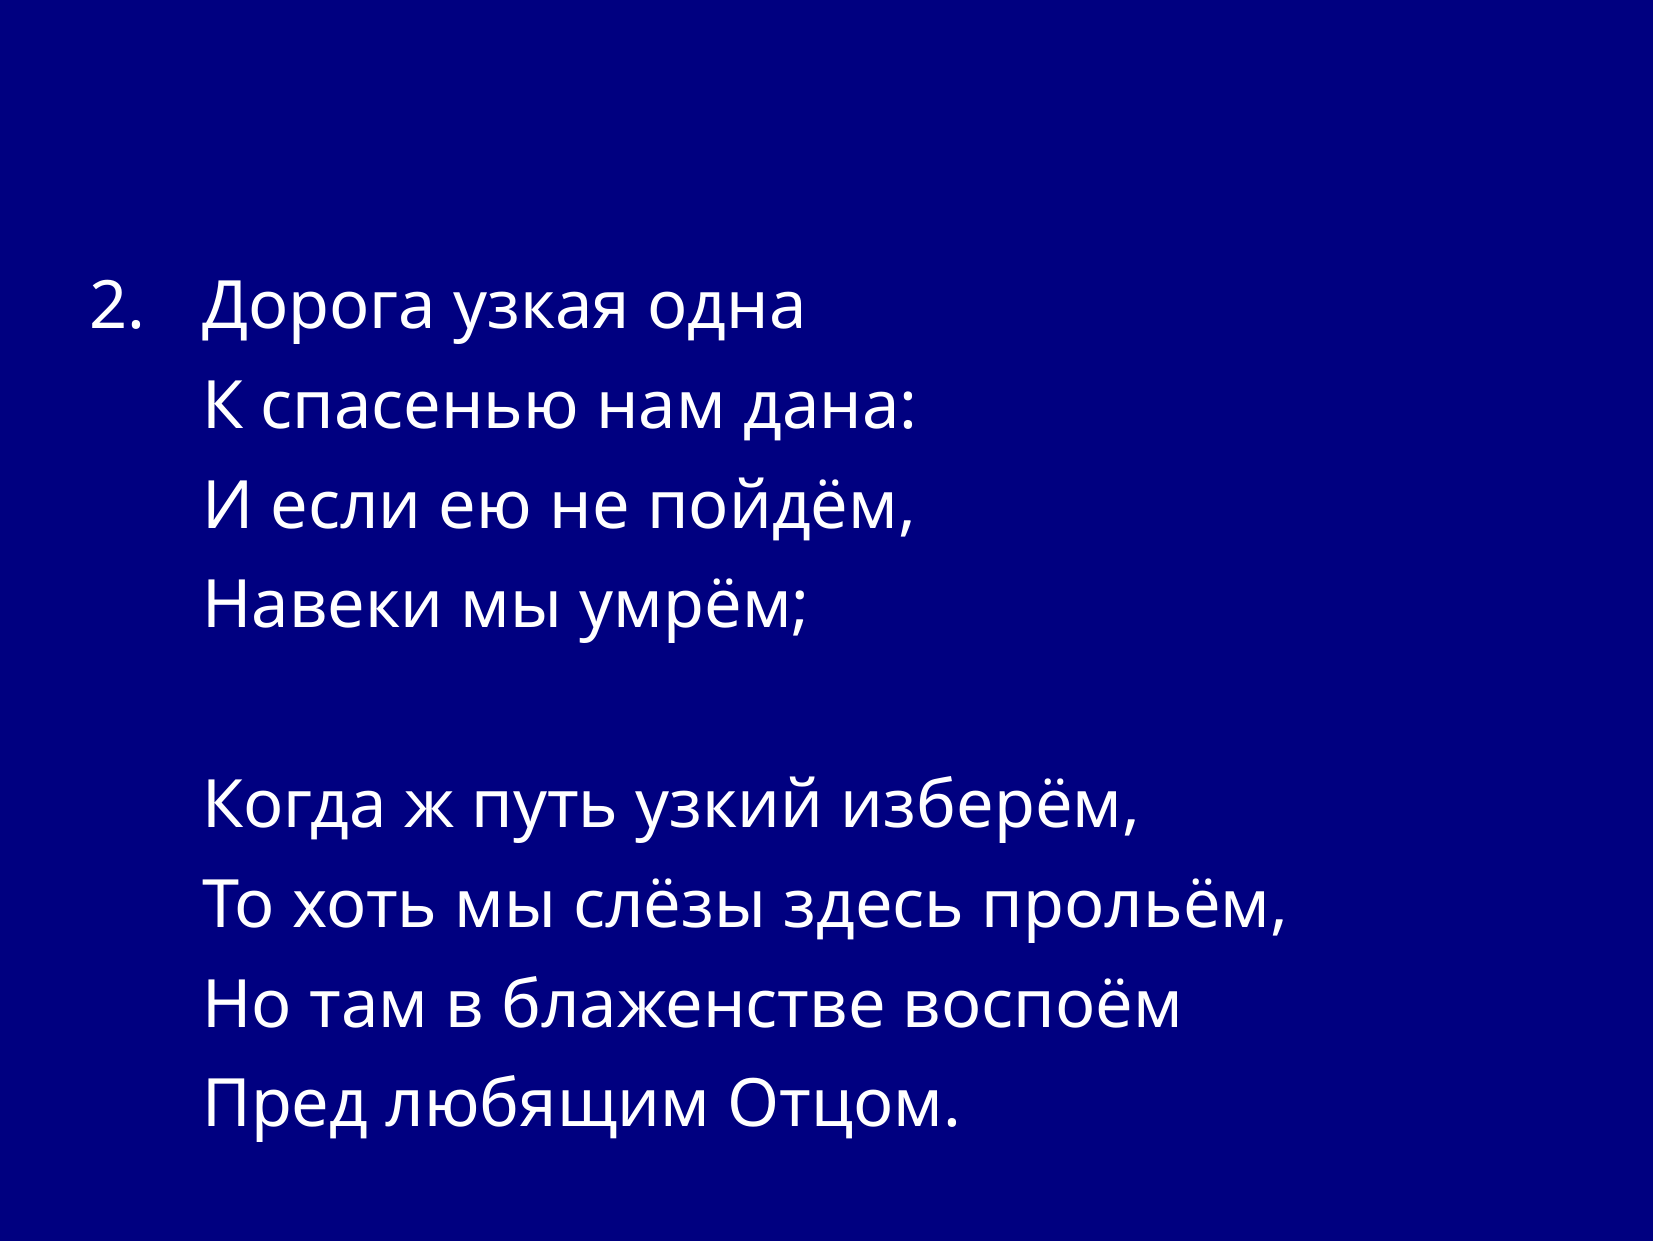

2.	Дорога узкая одна
	К спасенью нам дана:
	И если ею не пойдём,
	Навеки мы умрём;
	Когда ж путь узкий изберём,
	То хоть мы слёзы здесь прольём,
	Но там в блаженстве воспоём
	Пред любящим Отцом.